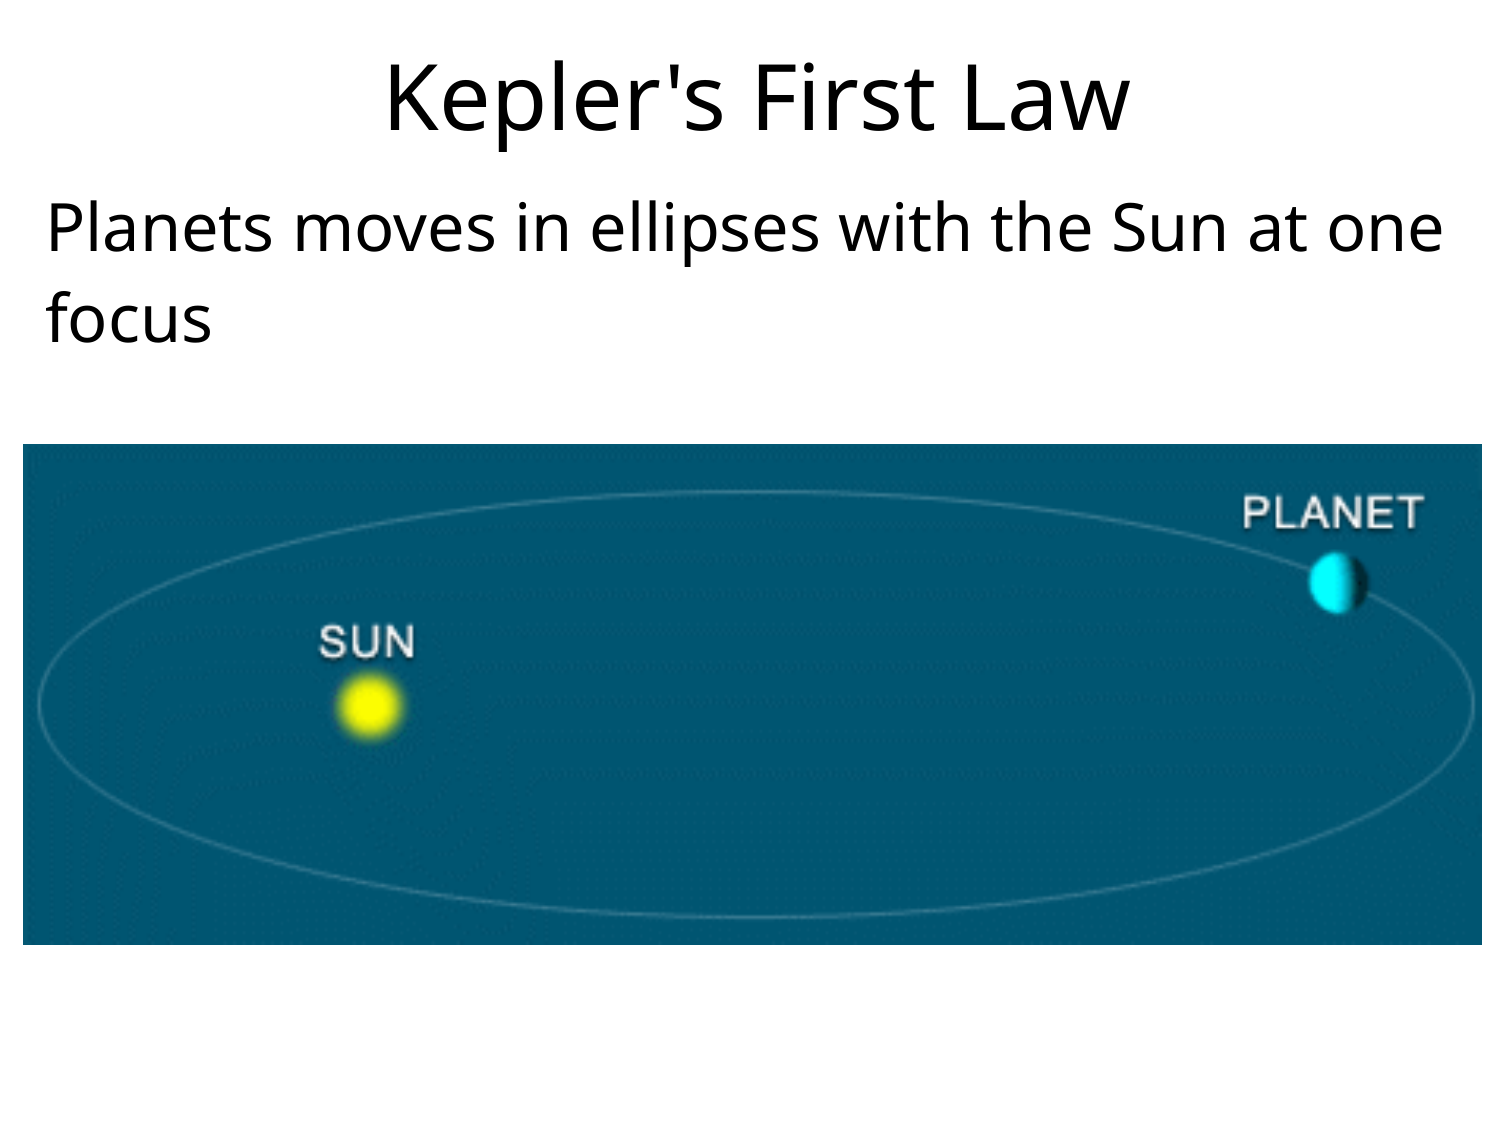

# Kepler's First Law
Planets moves in ellipses with the Sun at one focus
Semi-major axis